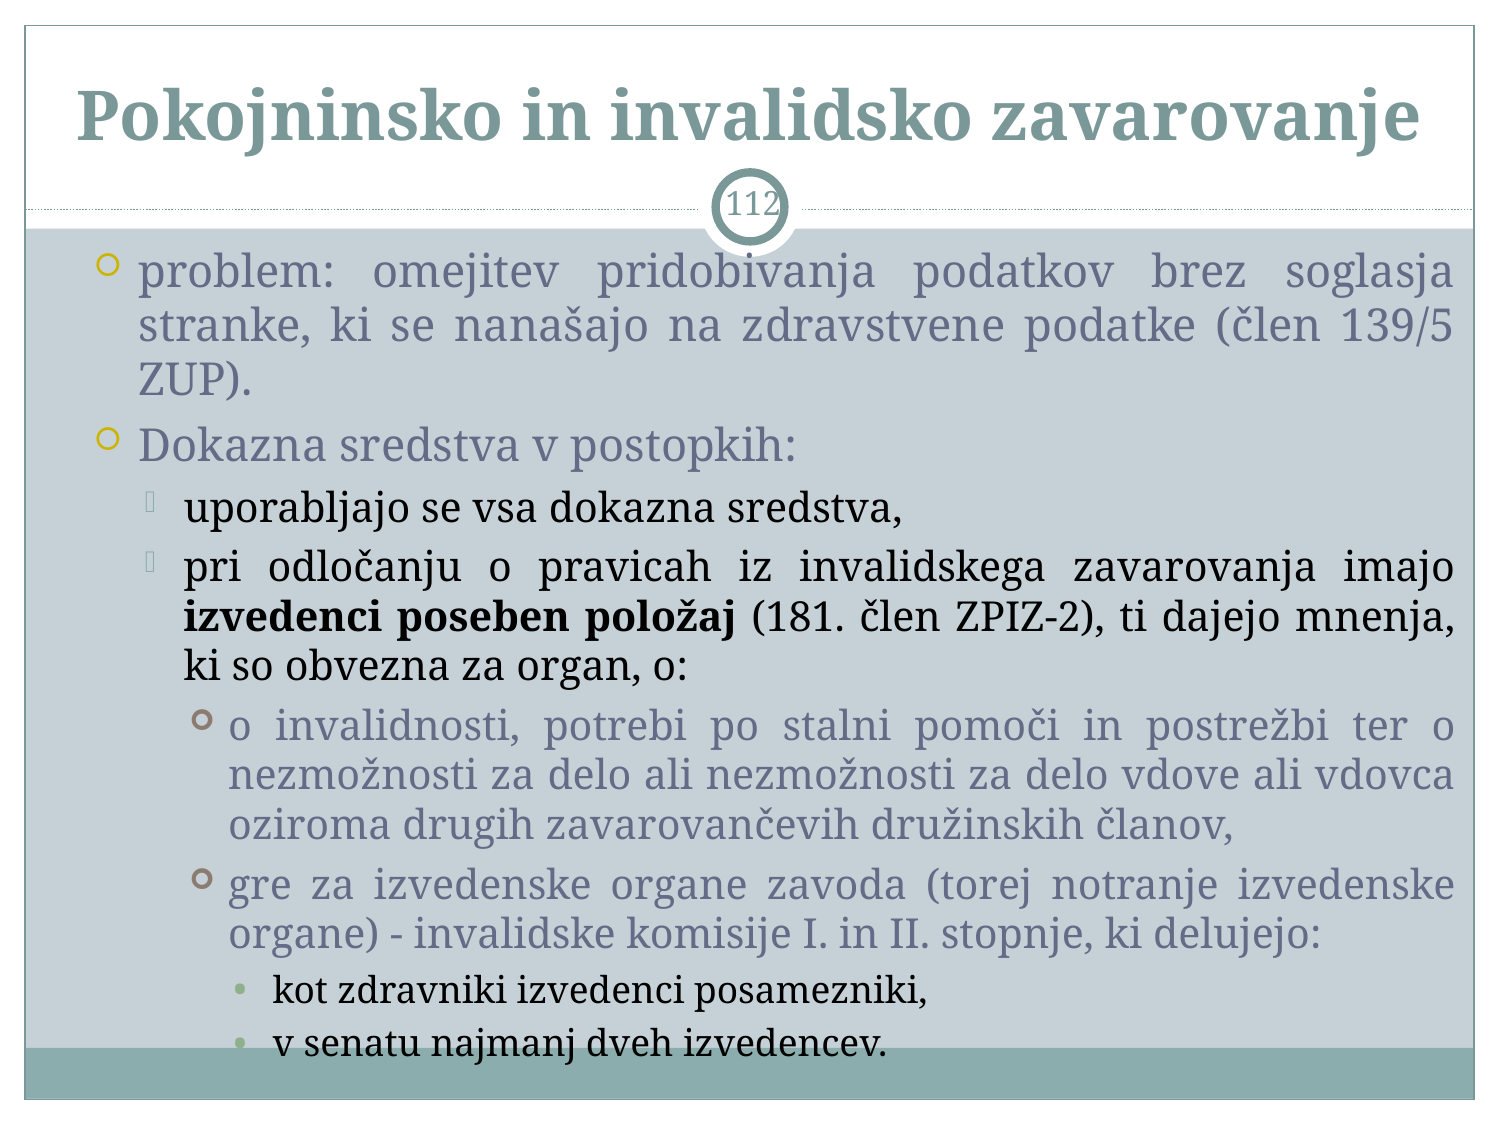

# Pokojninsko in invalidsko zavarovanje
problem: omejitev pridobivanja podatkov brez soglasja stranke, ki se nanašajo na zdravstvene podatke (člen 139/5 ZUP).
Dokazna sredstva v postopkih:
uporabljajo se vsa dokazna sredstva,
pri odločanju o pravicah iz invalidskega zavarovanja imajo izvedenci poseben položaj (181. člen ZPIZ-2), ti dajejo mnenja, ki so obvezna za organ, o:
o invalidnosti, potrebi po stalni pomoči in postrežbi ter o nezmožnosti za delo ali nezmožnosti za delo vdove ali vdovca oziroma drugih zavarovančevih družinskih članov,
gre za izvedenske organe zavoda (torej notranje izvedenske organe) - invalidske komisije I. in II. stopnje, ki delujejo:
kot zdravniki izvedenci posamezniki,
v senatu najmanj dveh izvedencev.